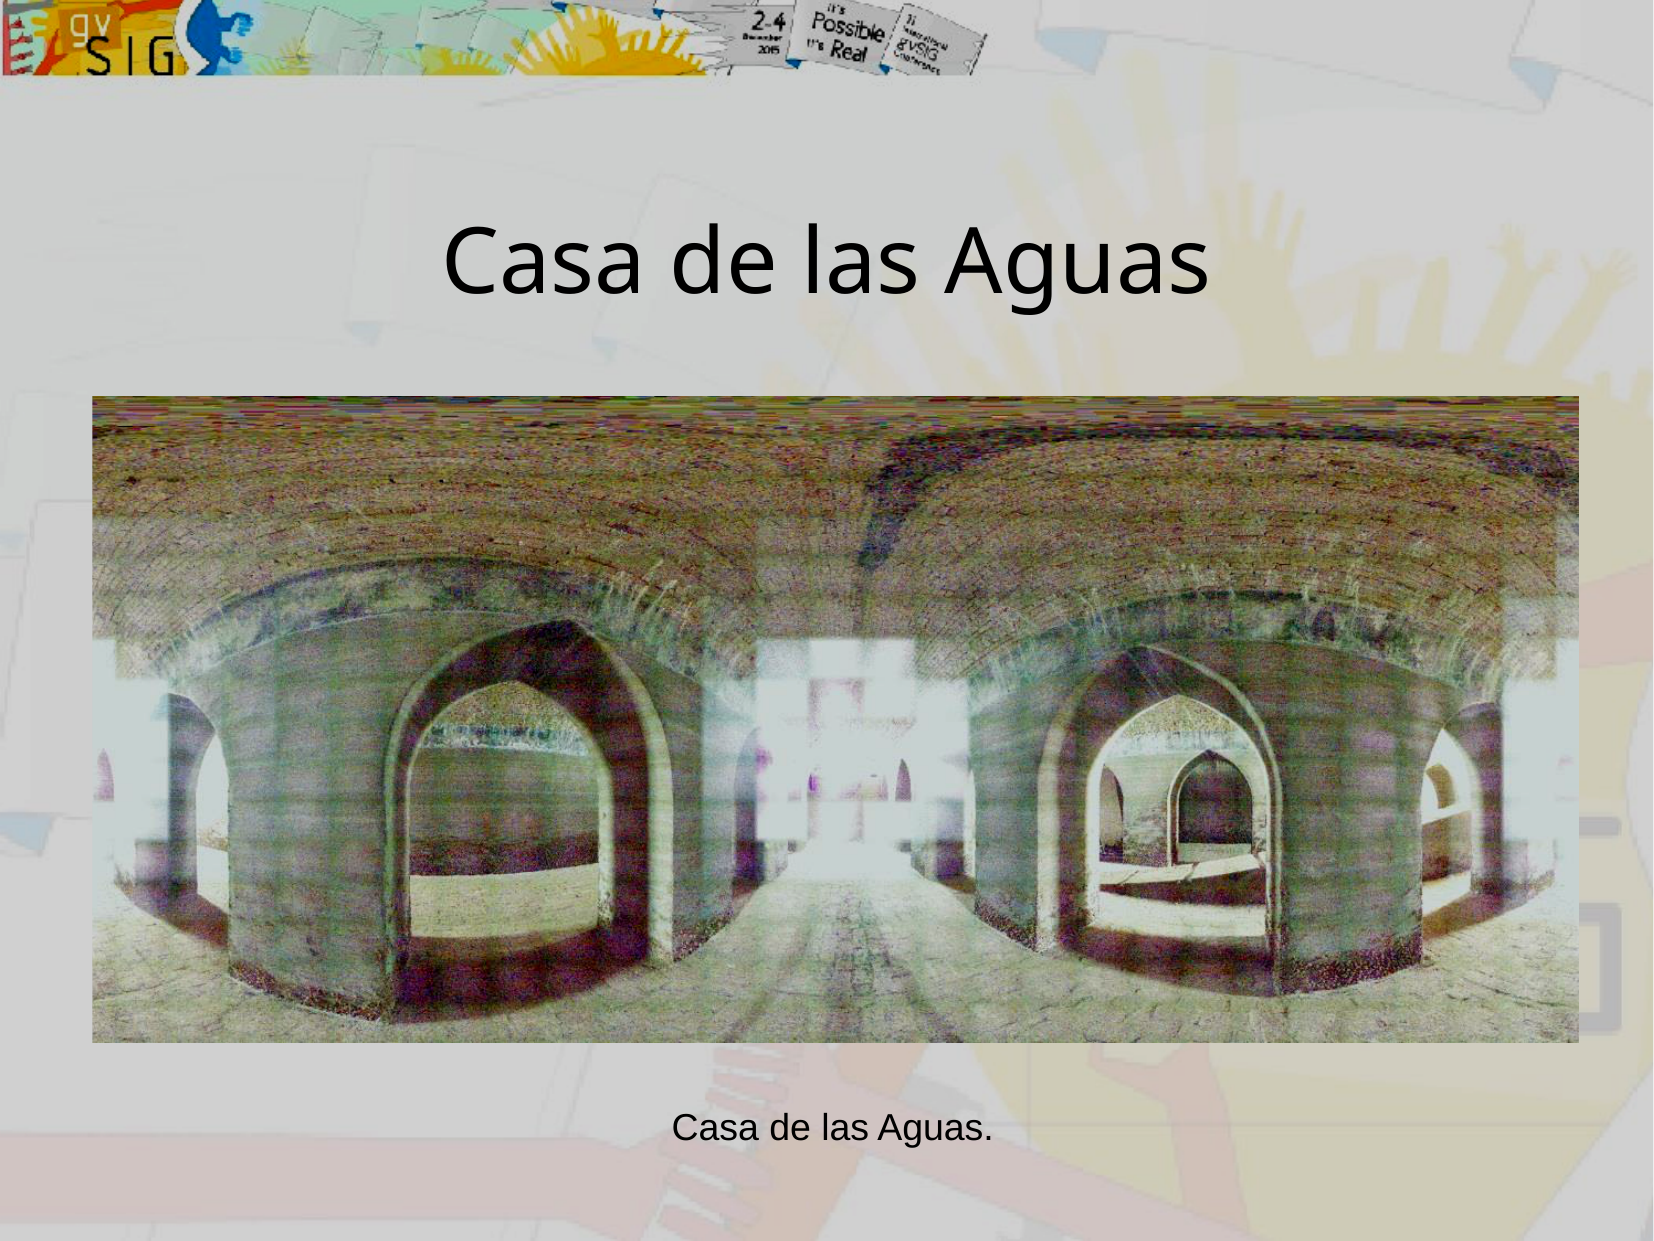

Casa de las Aguas.
# Casa de las Aguas